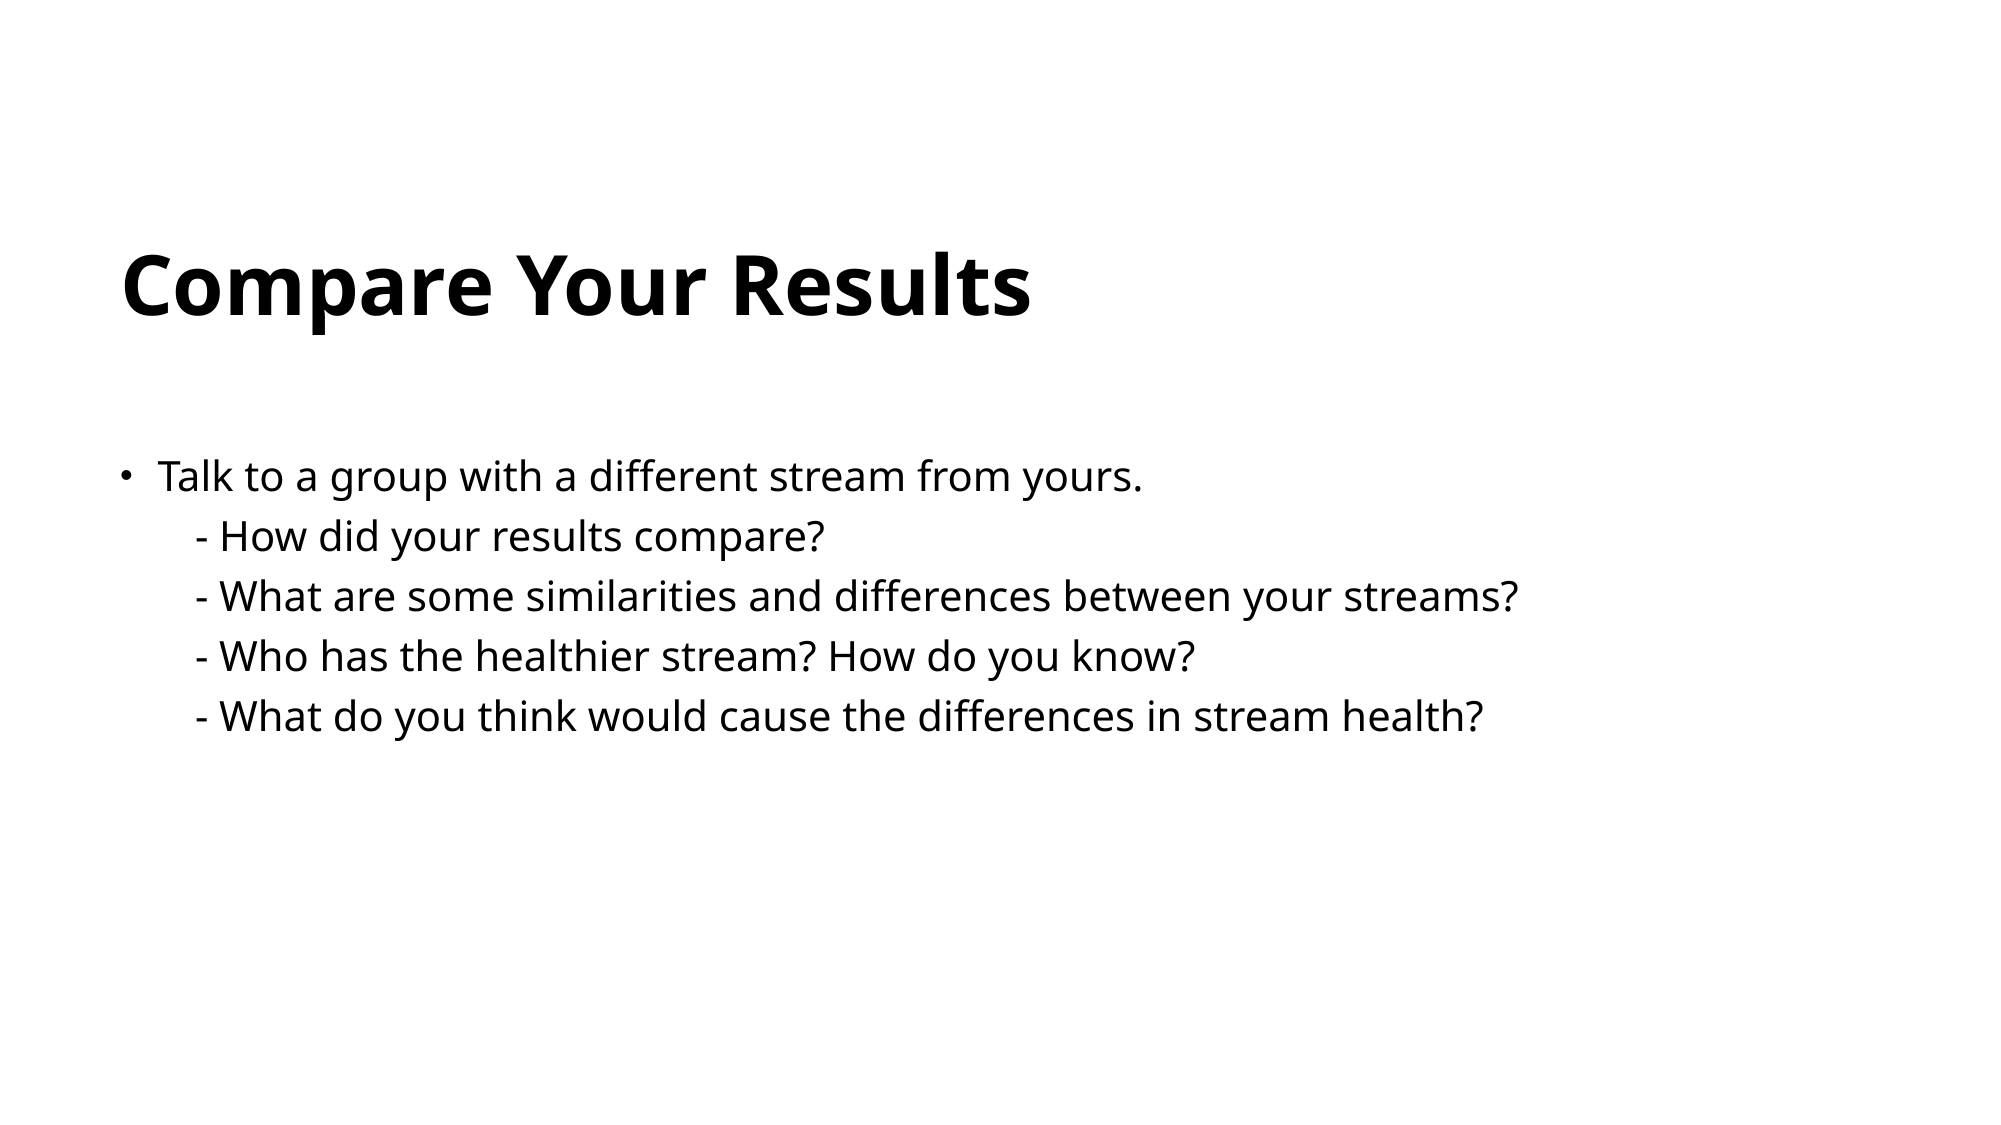

# Compare Your Results
Talk to a group with a different stream from yours.
- How did your results compare?
- What are some similarities and differences between your streams?
- Who has the healthier stream? How do you know?
- What do you think would cause the differences in stream health?